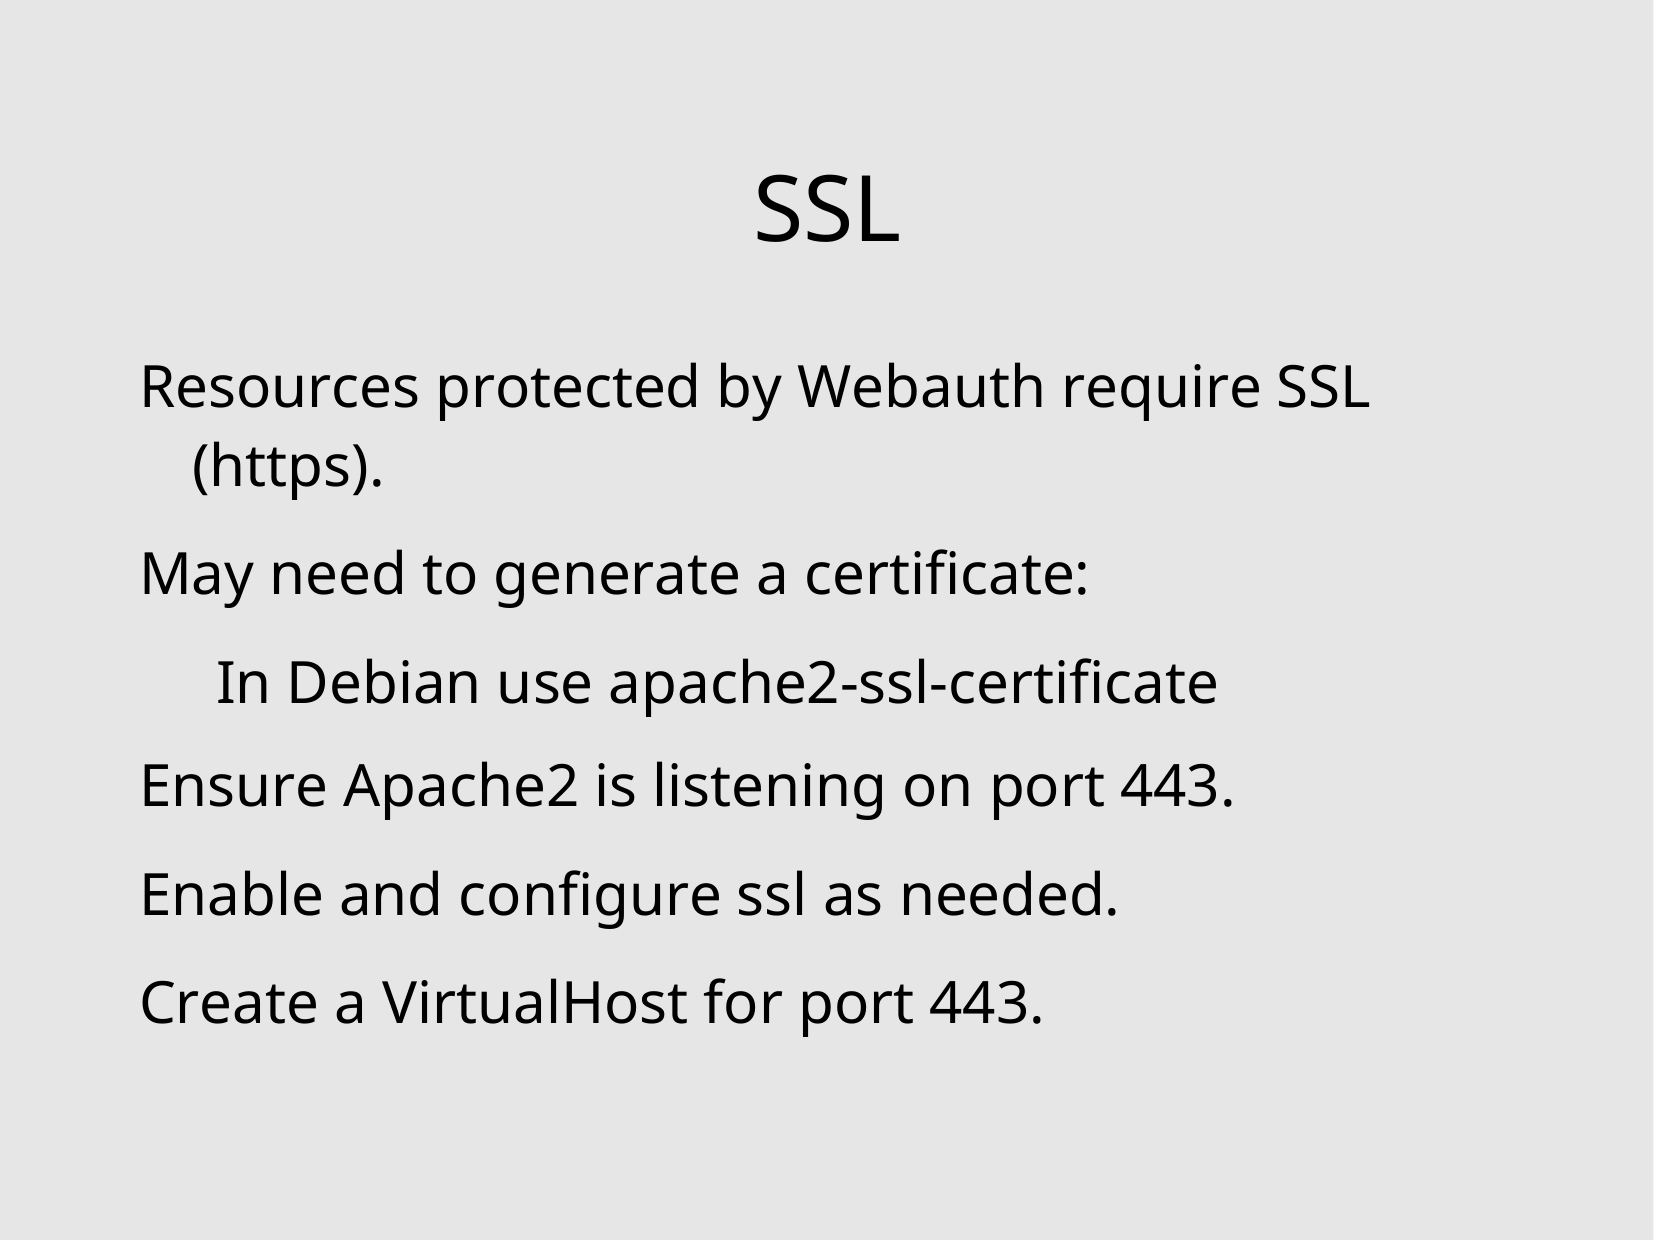

# SSL
Resources protected by Webauth require SSL (https).
May need to generate a certificate:
In Debian use apache2-ssl-certificate
Ensure Apache2 is listening on port 443.
Enable and configure ssl as needed.
Create a VirtualHost for port 443.